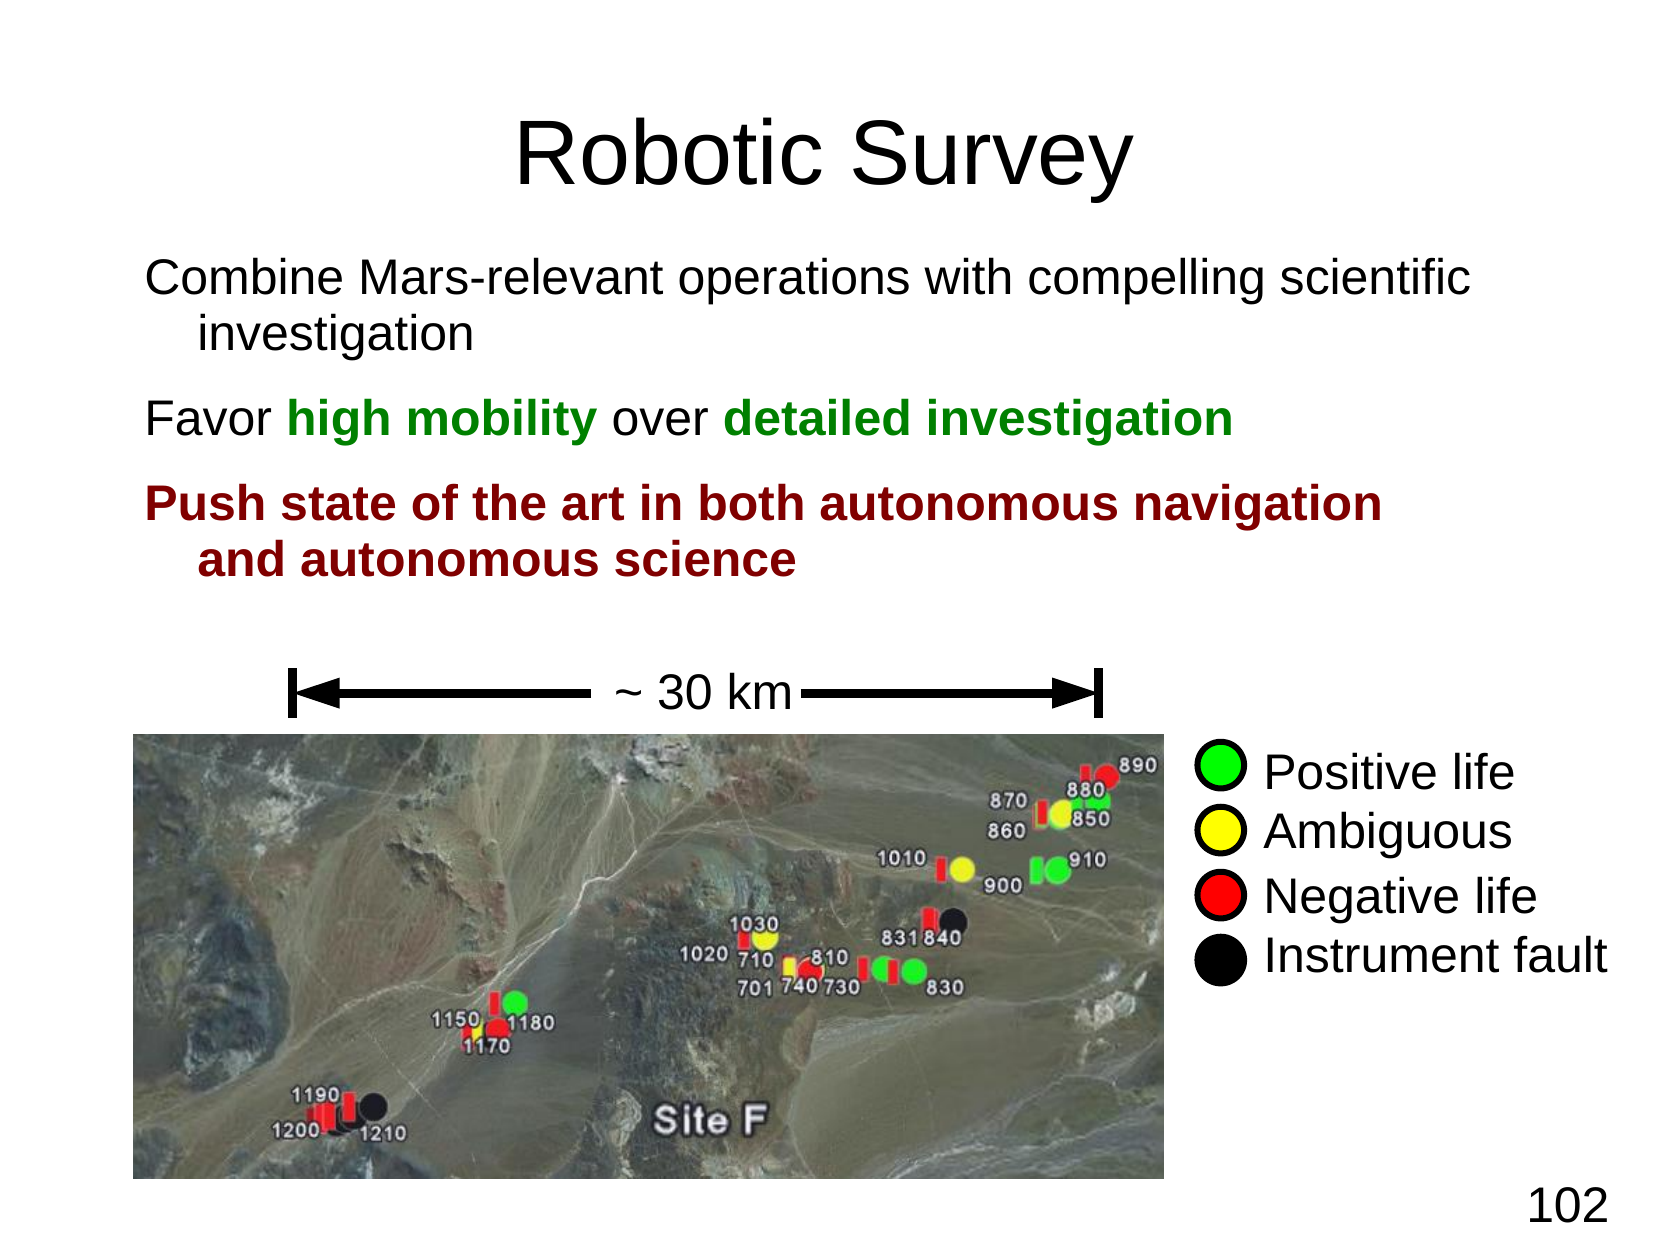

# Robotic Survey
Combine Mars-relevant operations with compelling scientific investigation
Favor high mobility over detailed investigation
Push state of the art in both autonomous navigation and autonomous science
~ 30 km
Positive life
Ambiguous
Negative life
Instrument fault